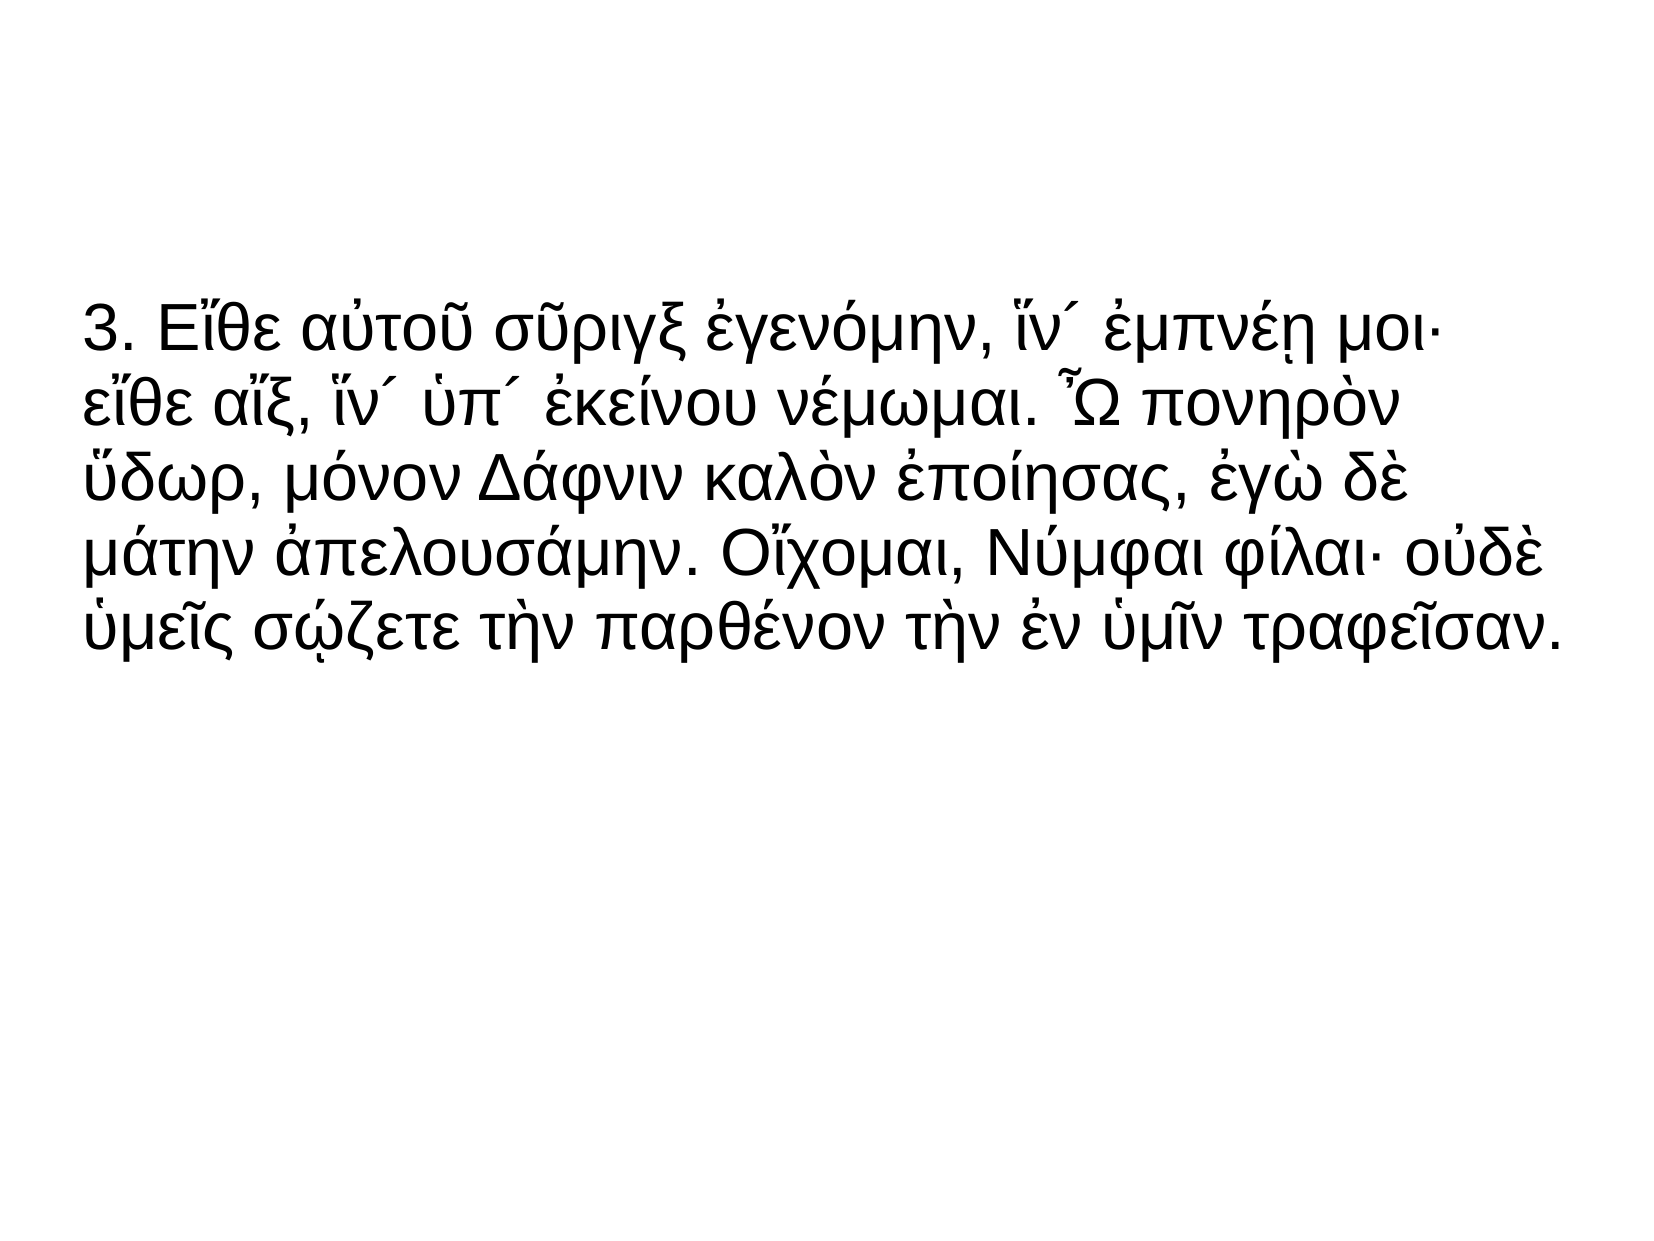

#
3. Εἴθε αὐτοῦ σῦριγξ ἐγενόμην, ἵν´ ἐμπνέῃ μοι· εἴθε αἴξ, ἵν´ ὑπ´ ἐκείνου νέμωμαι. Ὦ πονηρὸν ὕδωρ, μόνον Δάφνιν καλὸν ἐποίησας, ἐγὼ δὲ μάτην ἀπελουσάμην. Οἴχομαι, Νύμφαι φίλαι· οὐδὲ ὑμεῖς σῴζετε τὴν παρθένον τὴν ἐν ὑμῖν τραφεῖσαν.